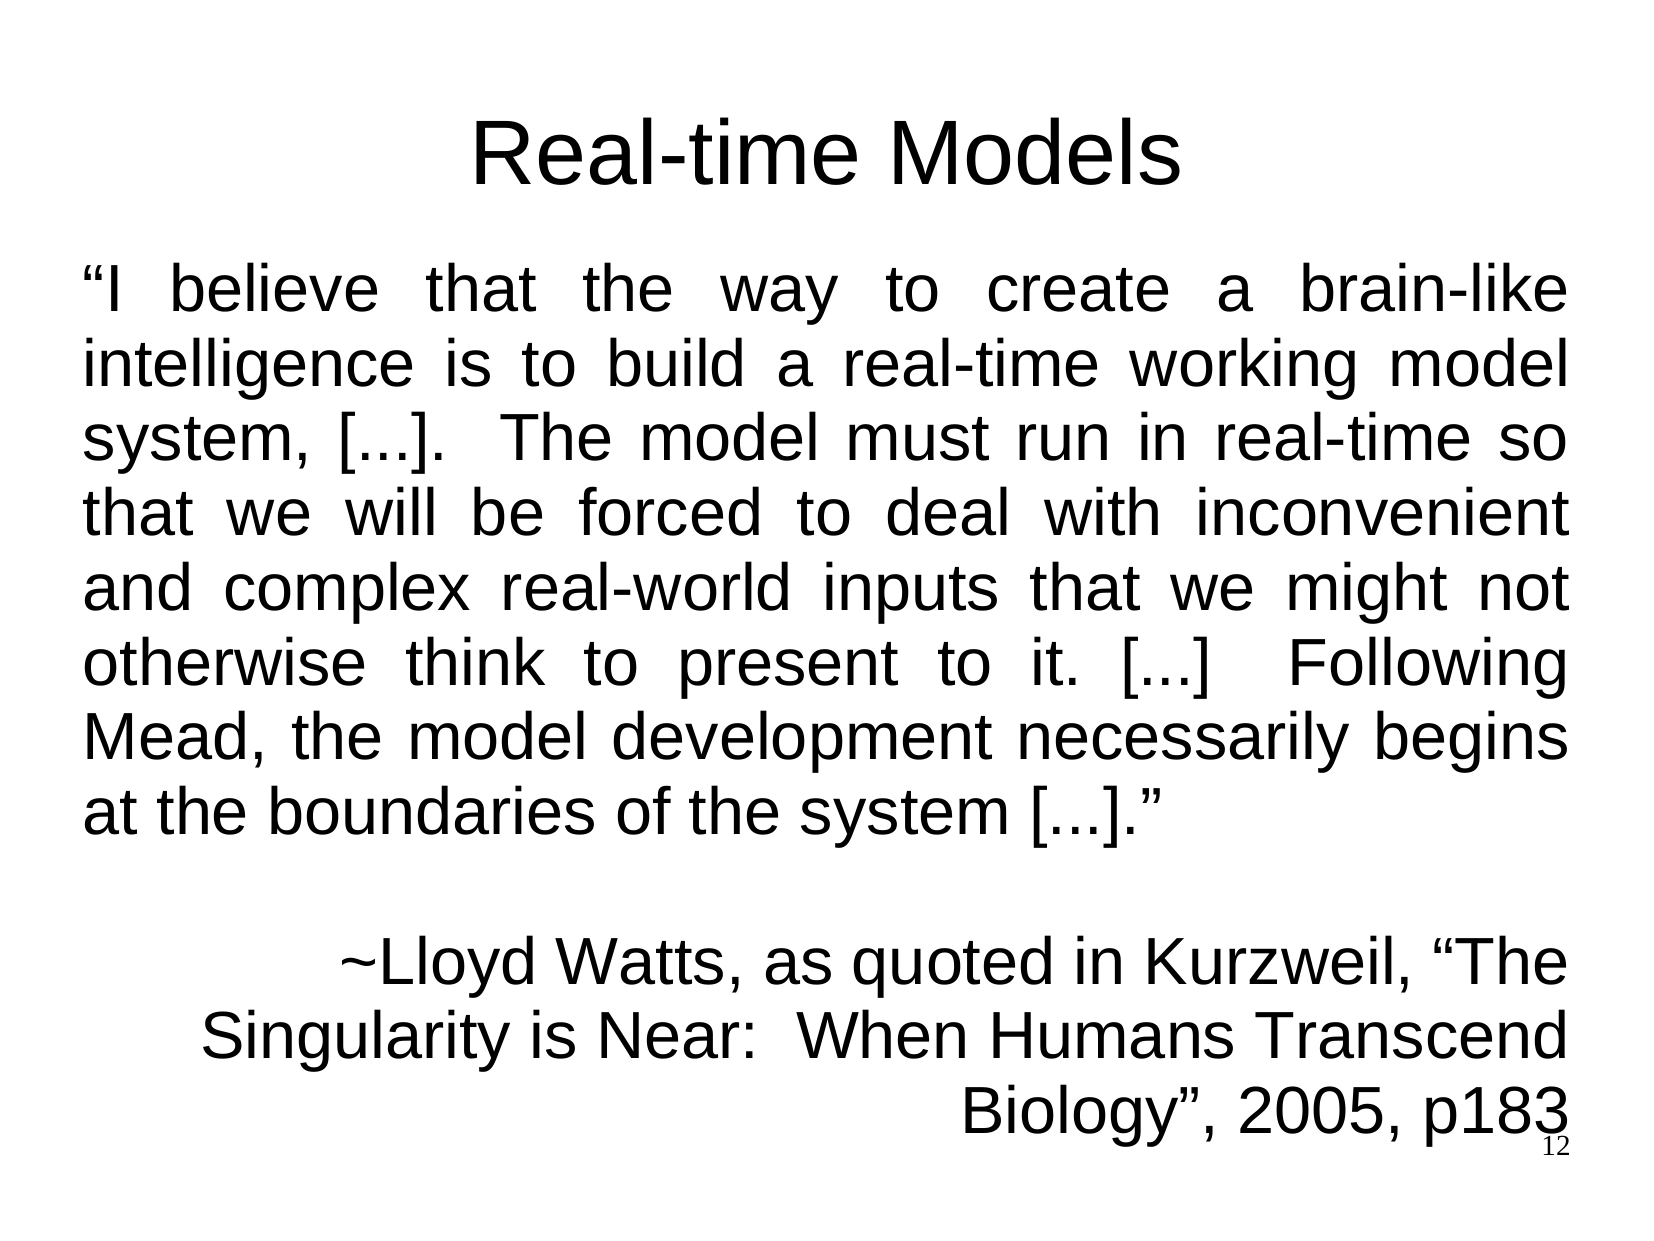

# Real-time Models
“I believe that the way to create a brain-like intelligence is to build a real-time working model system, [...]. The model must run in real-time so that we will be forced to deal with inconvenient and complex real-world inputs that we might not otherwise think to present to it. [...] Following Mead, the model development necessarily begins at the boundaries of the system [...].”
~Lloyd Watts, as quoted in Kurzweil, “The Singularity is Near: When Humans Transcend Biology”, 2005, p183
12